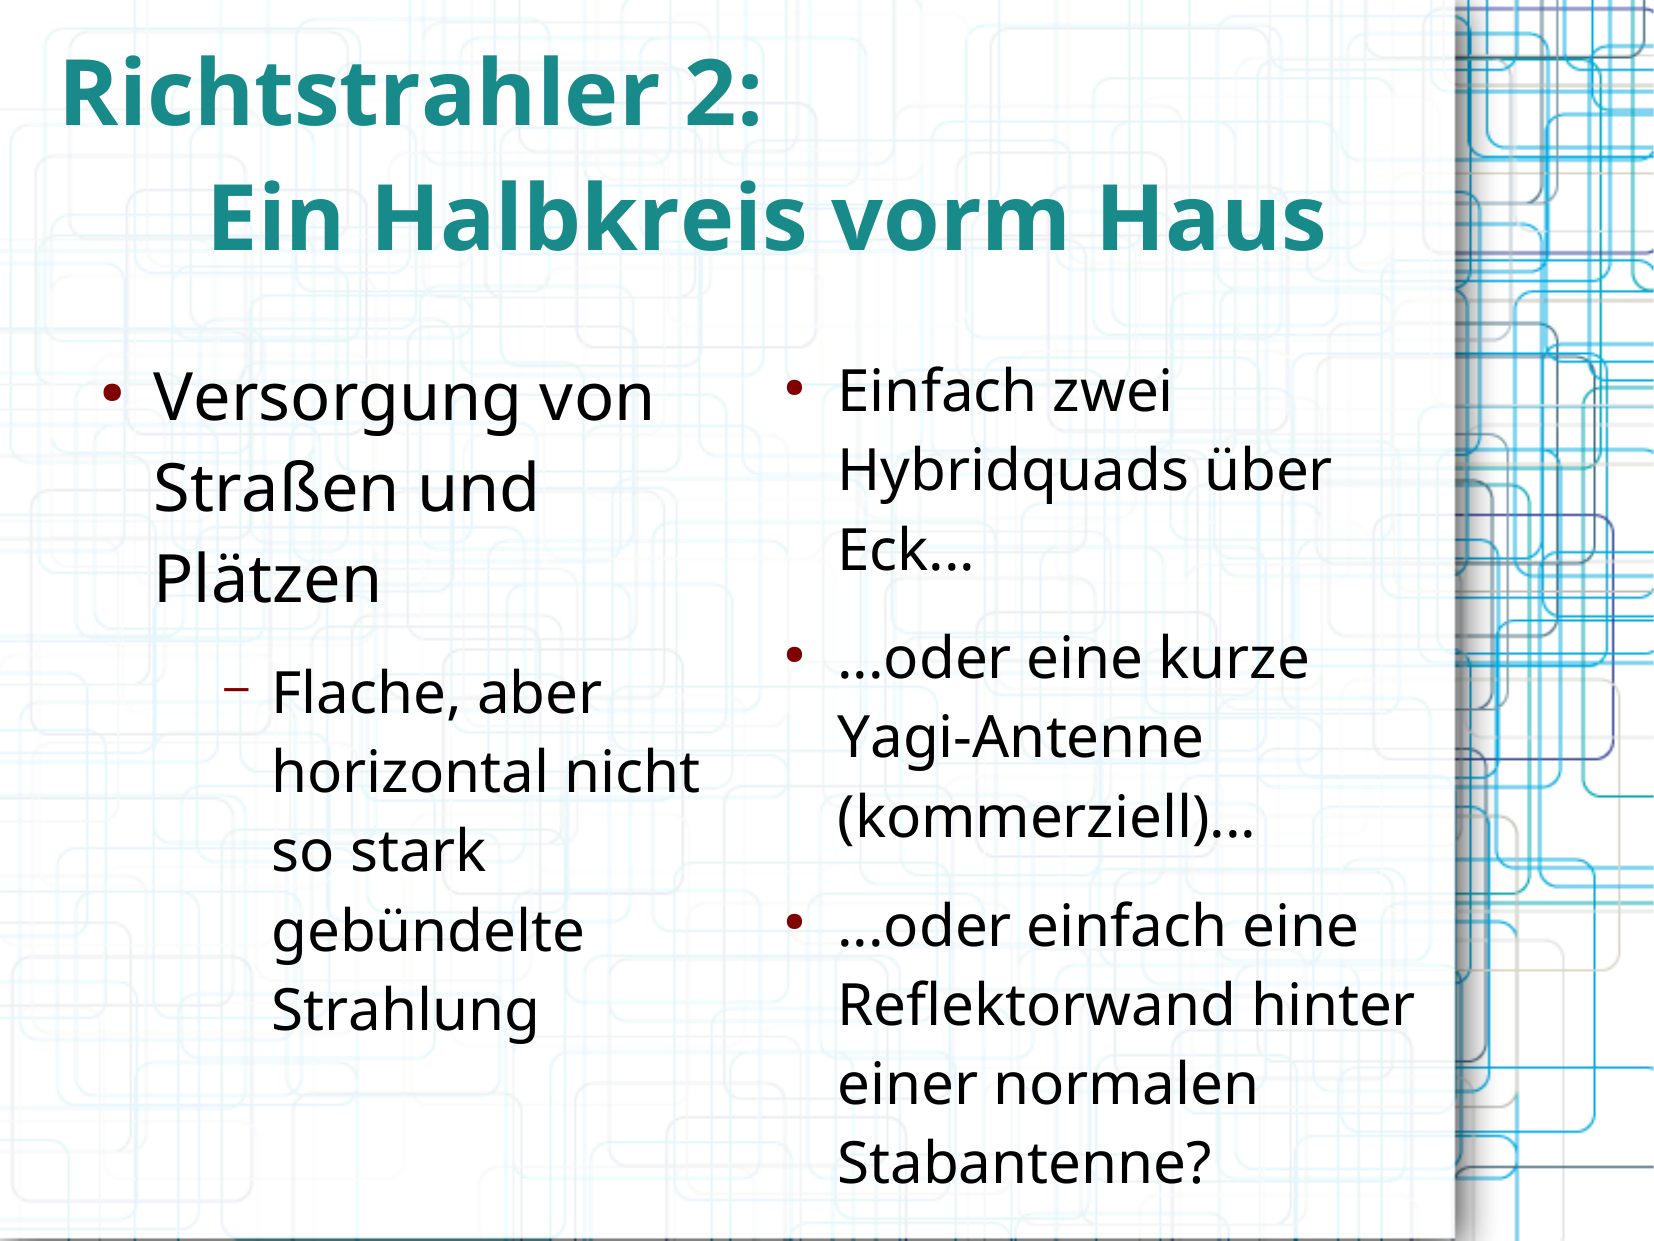

# Richtstrahler 2: Ein Halbkreis vorm Haus
Versorgung von Straßen und Plätzen
Flache, aber horizontal nicht so stark gebündelte Strahlung
Einfach zwei Hybridquads über Eck...
...oder eine kurze Yagi-Antenne (kommerziell)...
...oder einfach eine Reflektorwand hinter einer normalen Stabantenne?
Messen!